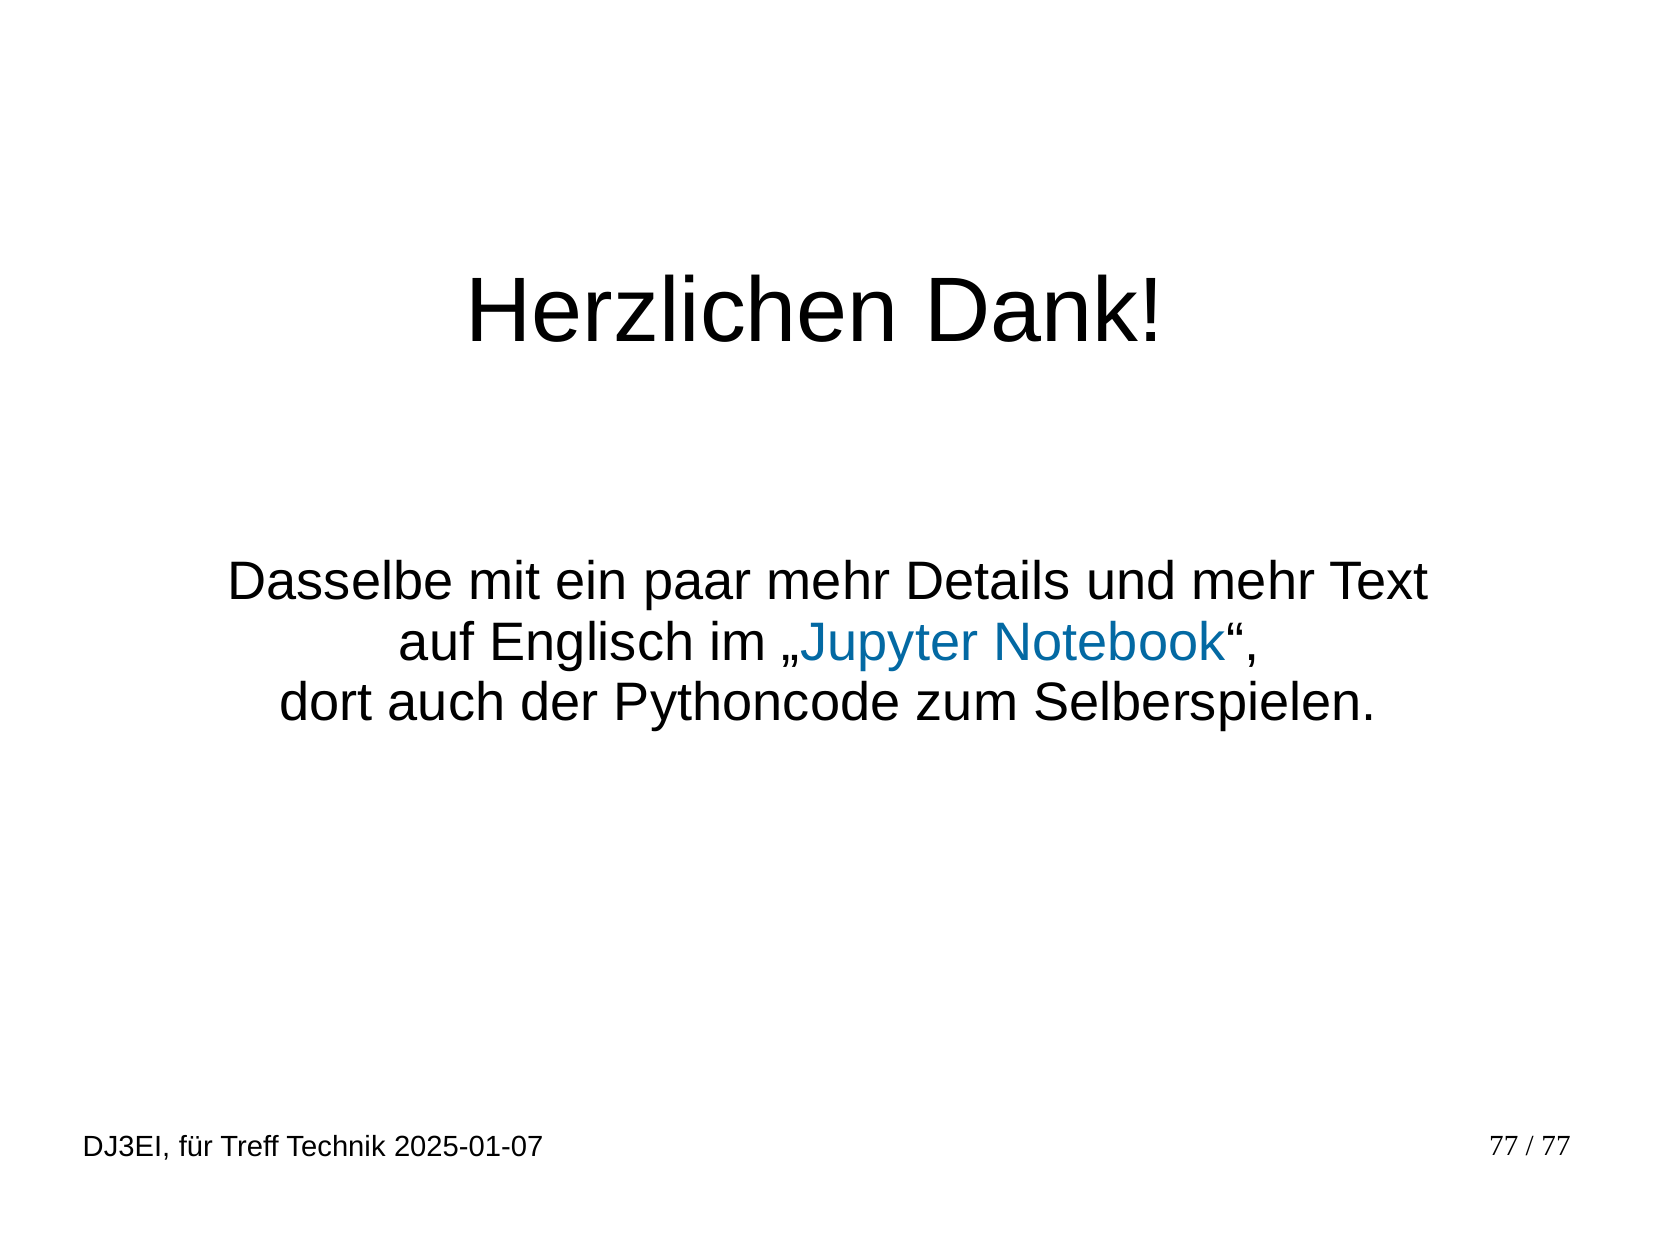

# Herzlichen Dank!
Dasselbe mit ein paar mehr Details und mehr Text
auf Englisch im „Jupyter Notebook“,
dort auch der Pythoncode zum Selberspielen.
77